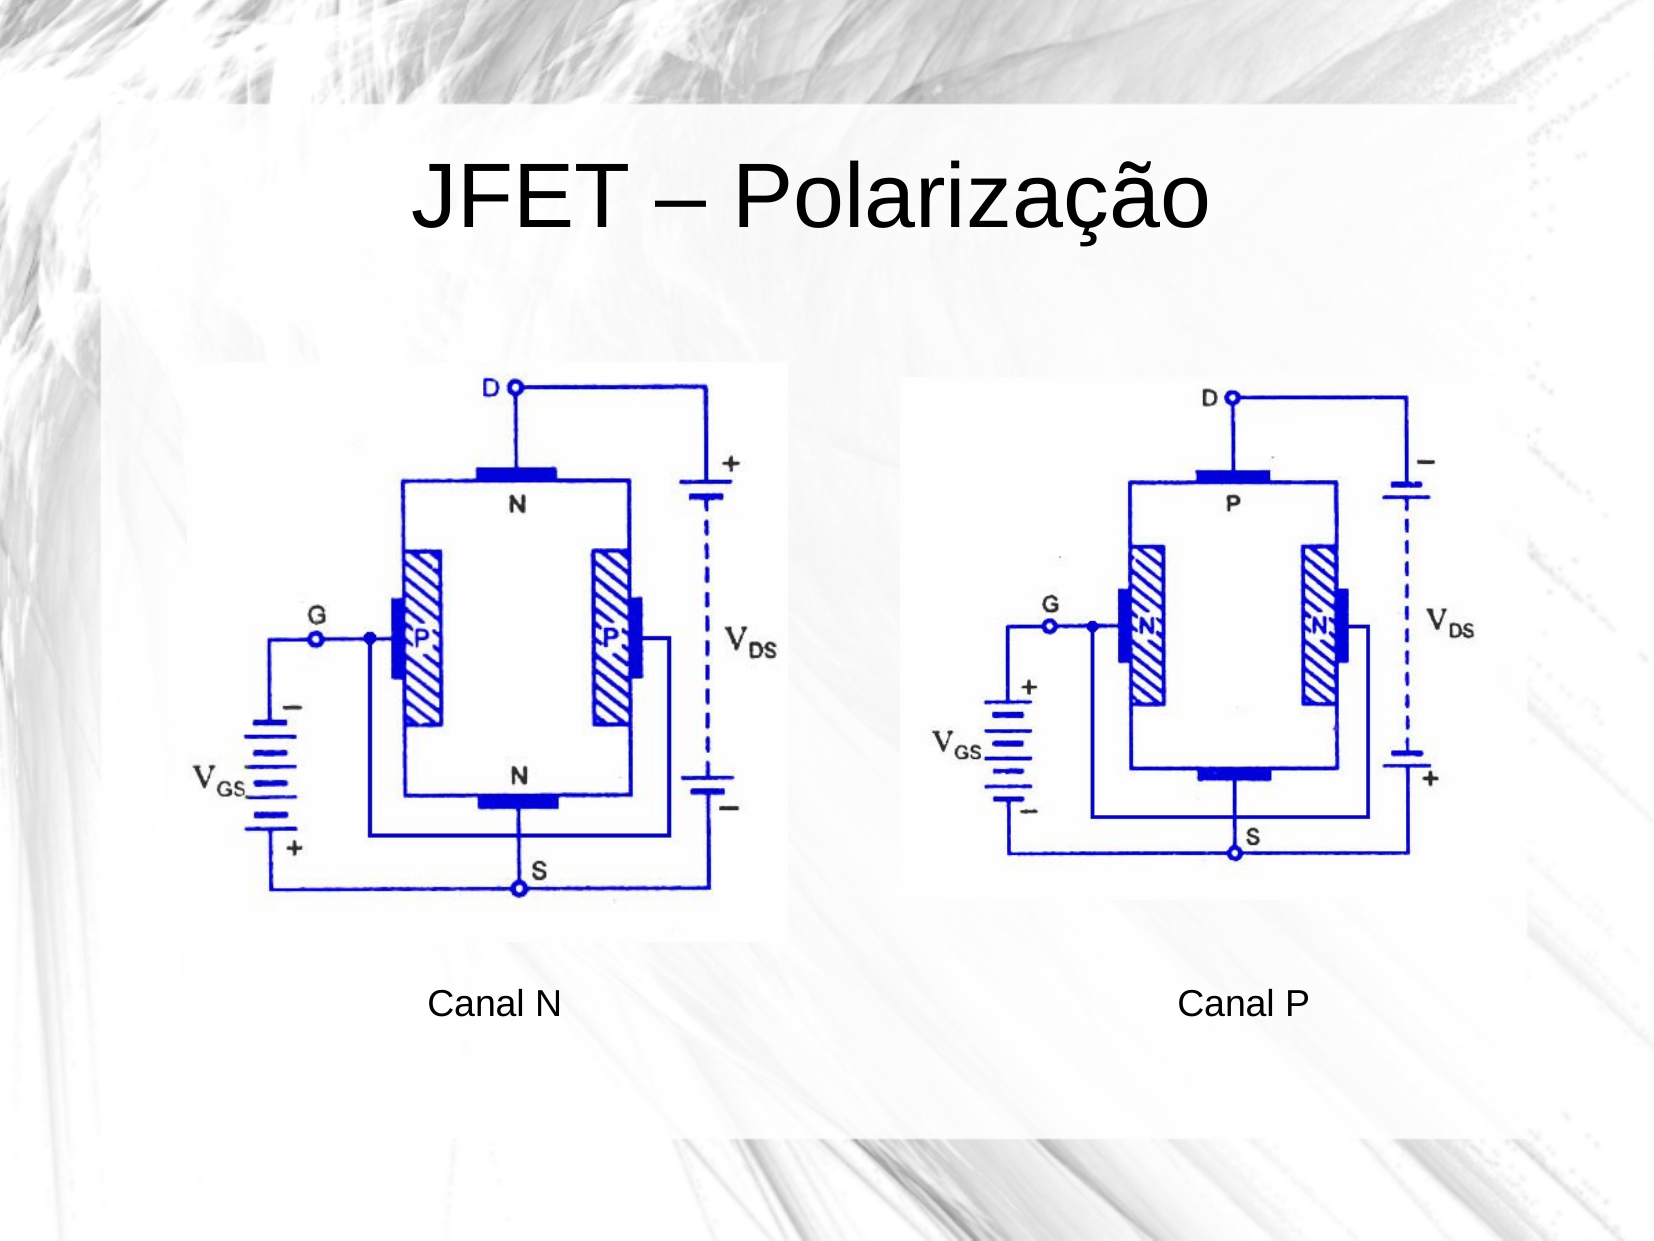

# JFET – Polarização
Canal N
Canal P